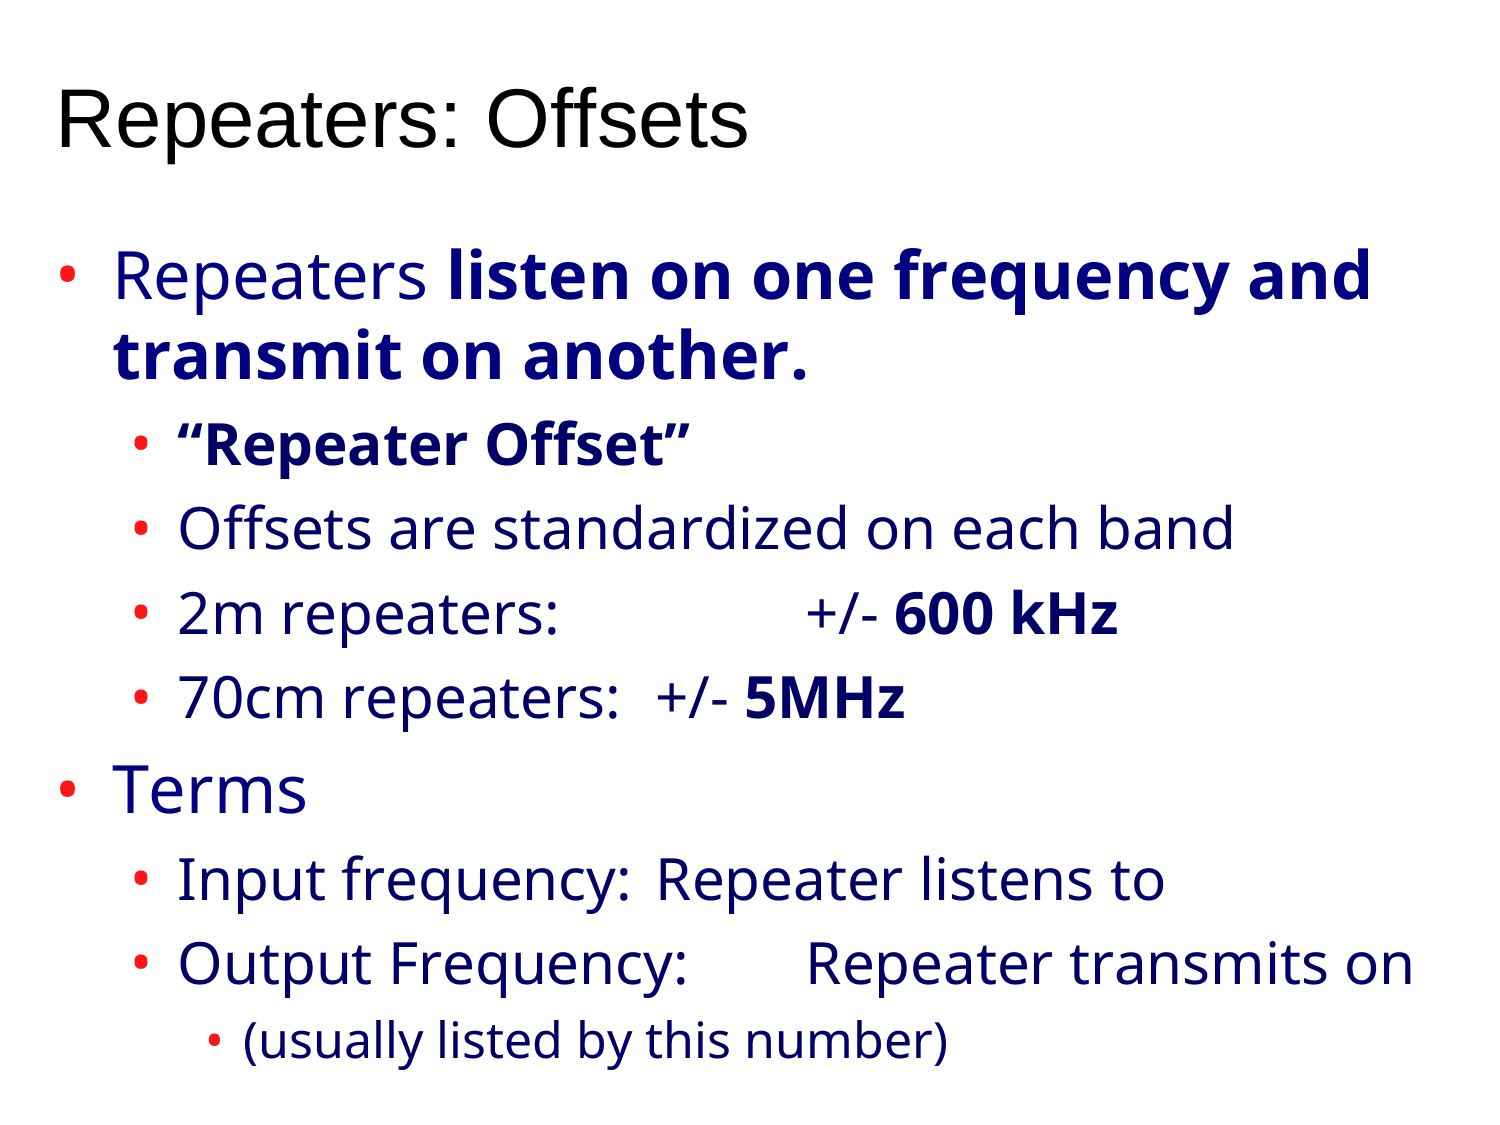

# Repeaters: Offsets
Repeaters listen on one frequency and transmit on another.
“Repeater Offset”
Offsets are standardized on each band
2m repeaters:		+/- 600 kHz
70cm repeaters:	+/- 5MHz
Terms
Input frequency:	Repeater listens to
Output Frequency:	Repeater transmits on
(usually listed by this number)